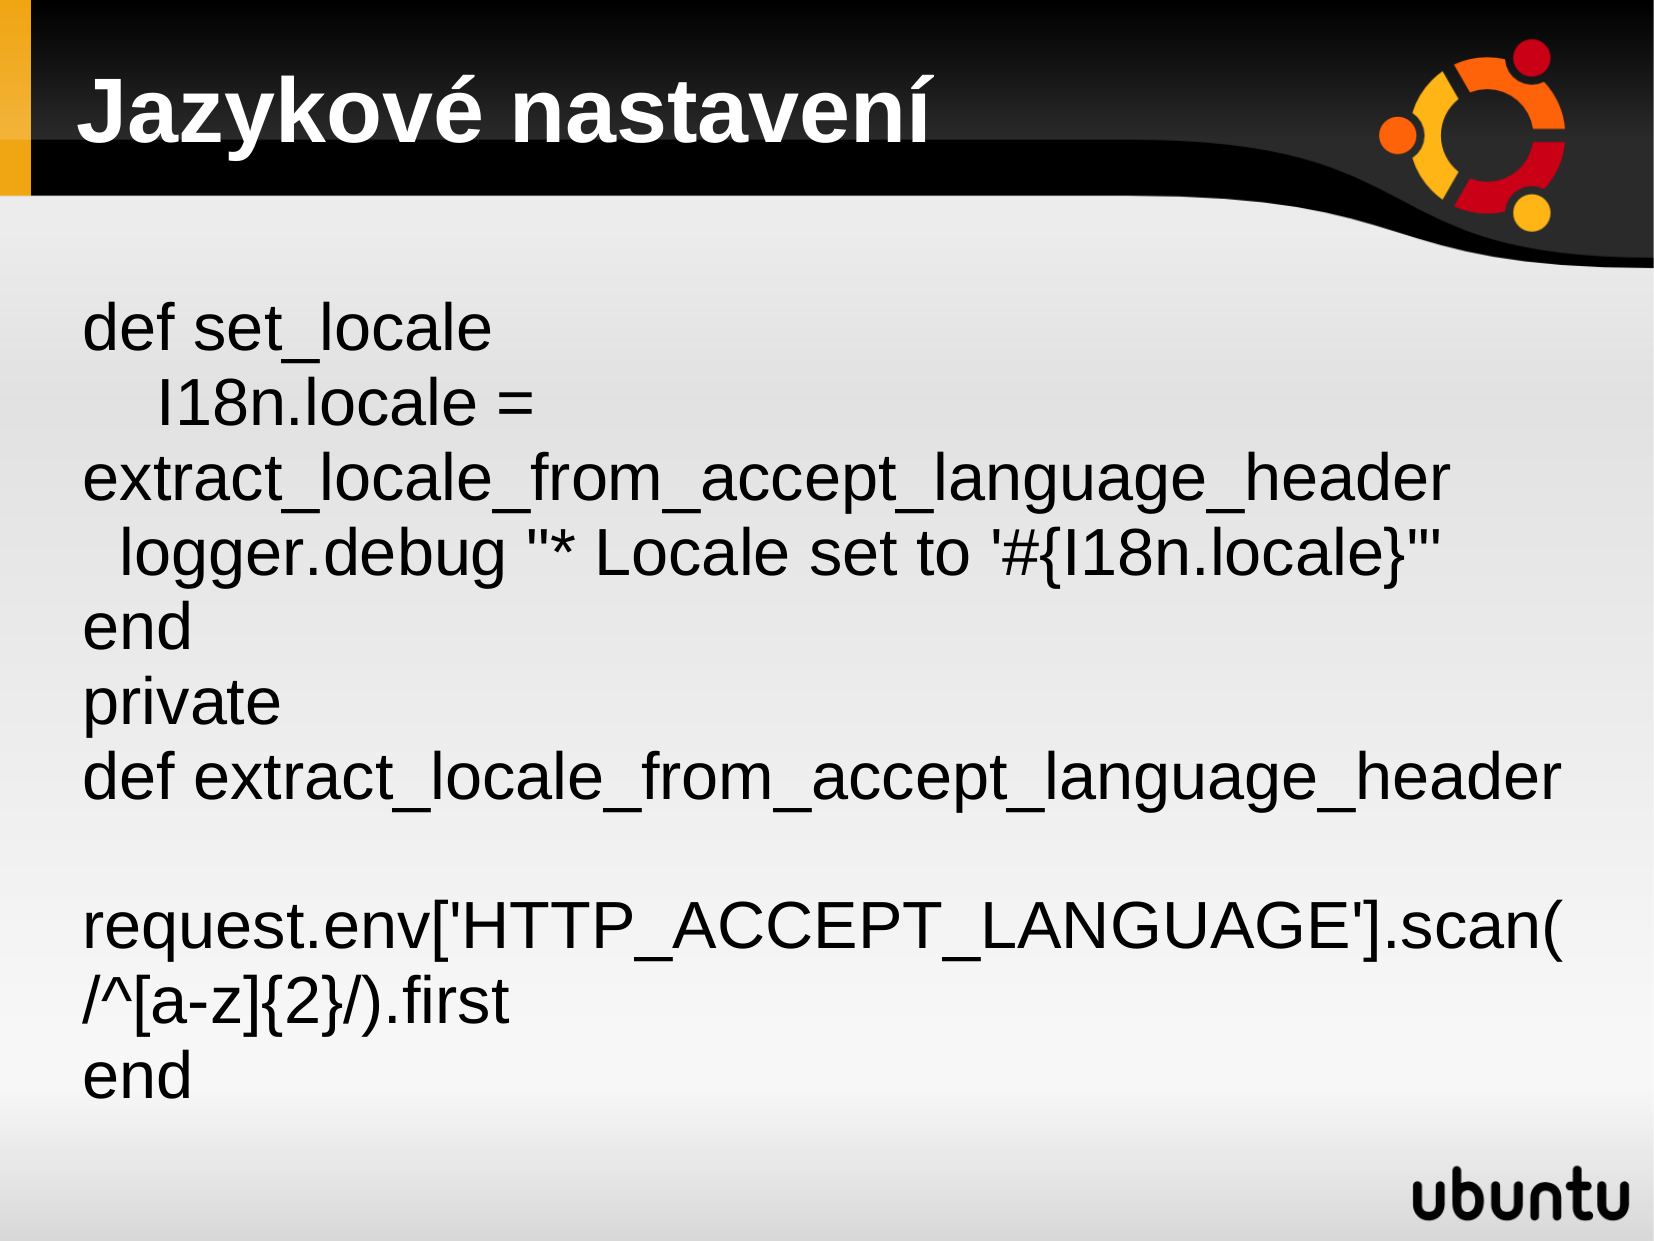

# Jazykové nastavení
def set_locale
 I18n.locale = extract_locale_from_accept_language_header
 logger.debug "* Locale set to '#{I18n.locale}'"
end
private
def extract_locale_from_accept_language_header
 request.env['HTTP_ACCEPT_LANGUAGE'].scan(/^[a-z]{2}/).first
end